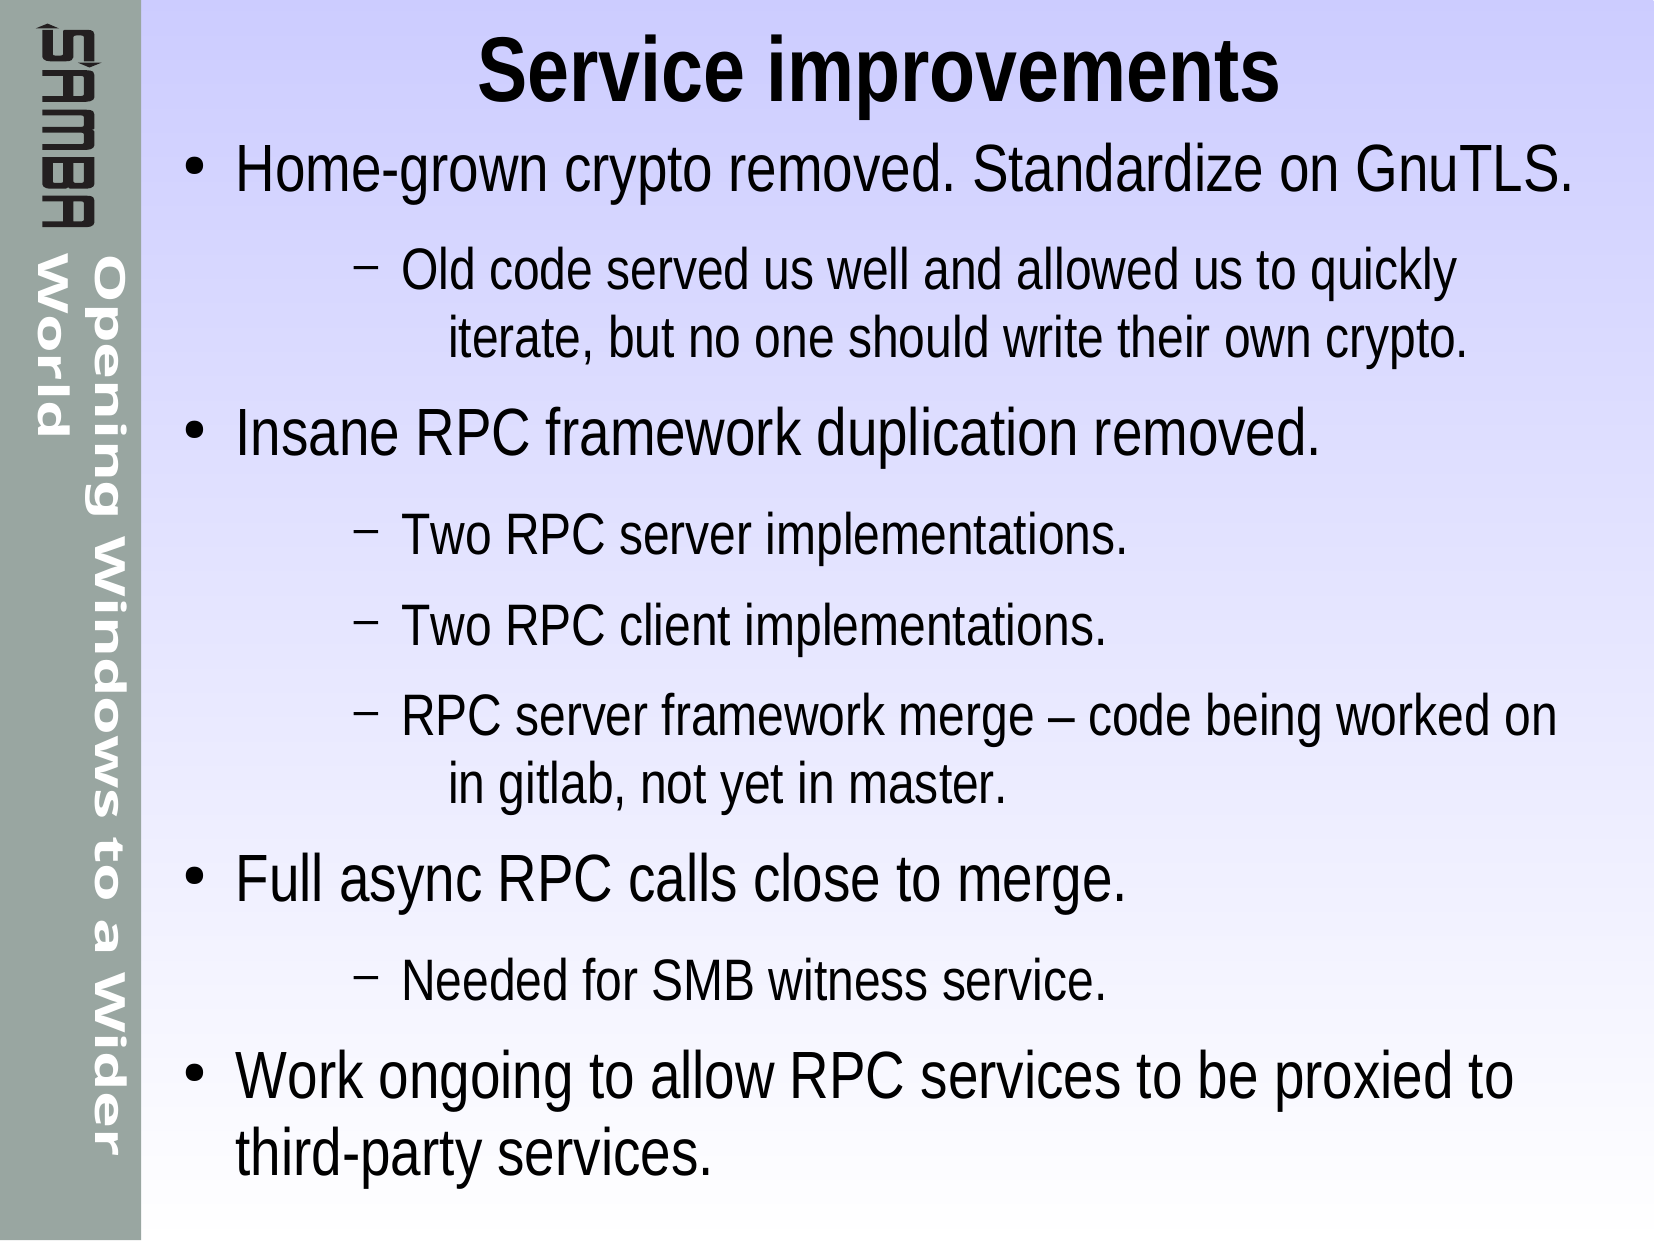

# Service improvements
Home-grown crypto removed. Standardize on GnuTLS.
Old code served us well and allowed us to quickly iterate, but no one should write their own crypto.
Insane RPC framework duplication removed.
Two RPC server implementations.
Two RPC client implementations.
RPC server framework merge – code being worked on in gitlab, not yet in master.
Full async RPC calls close to merge.
Needed for SMB witness service.
Work ongoing to allow RPC services to be proxied to third-party services.